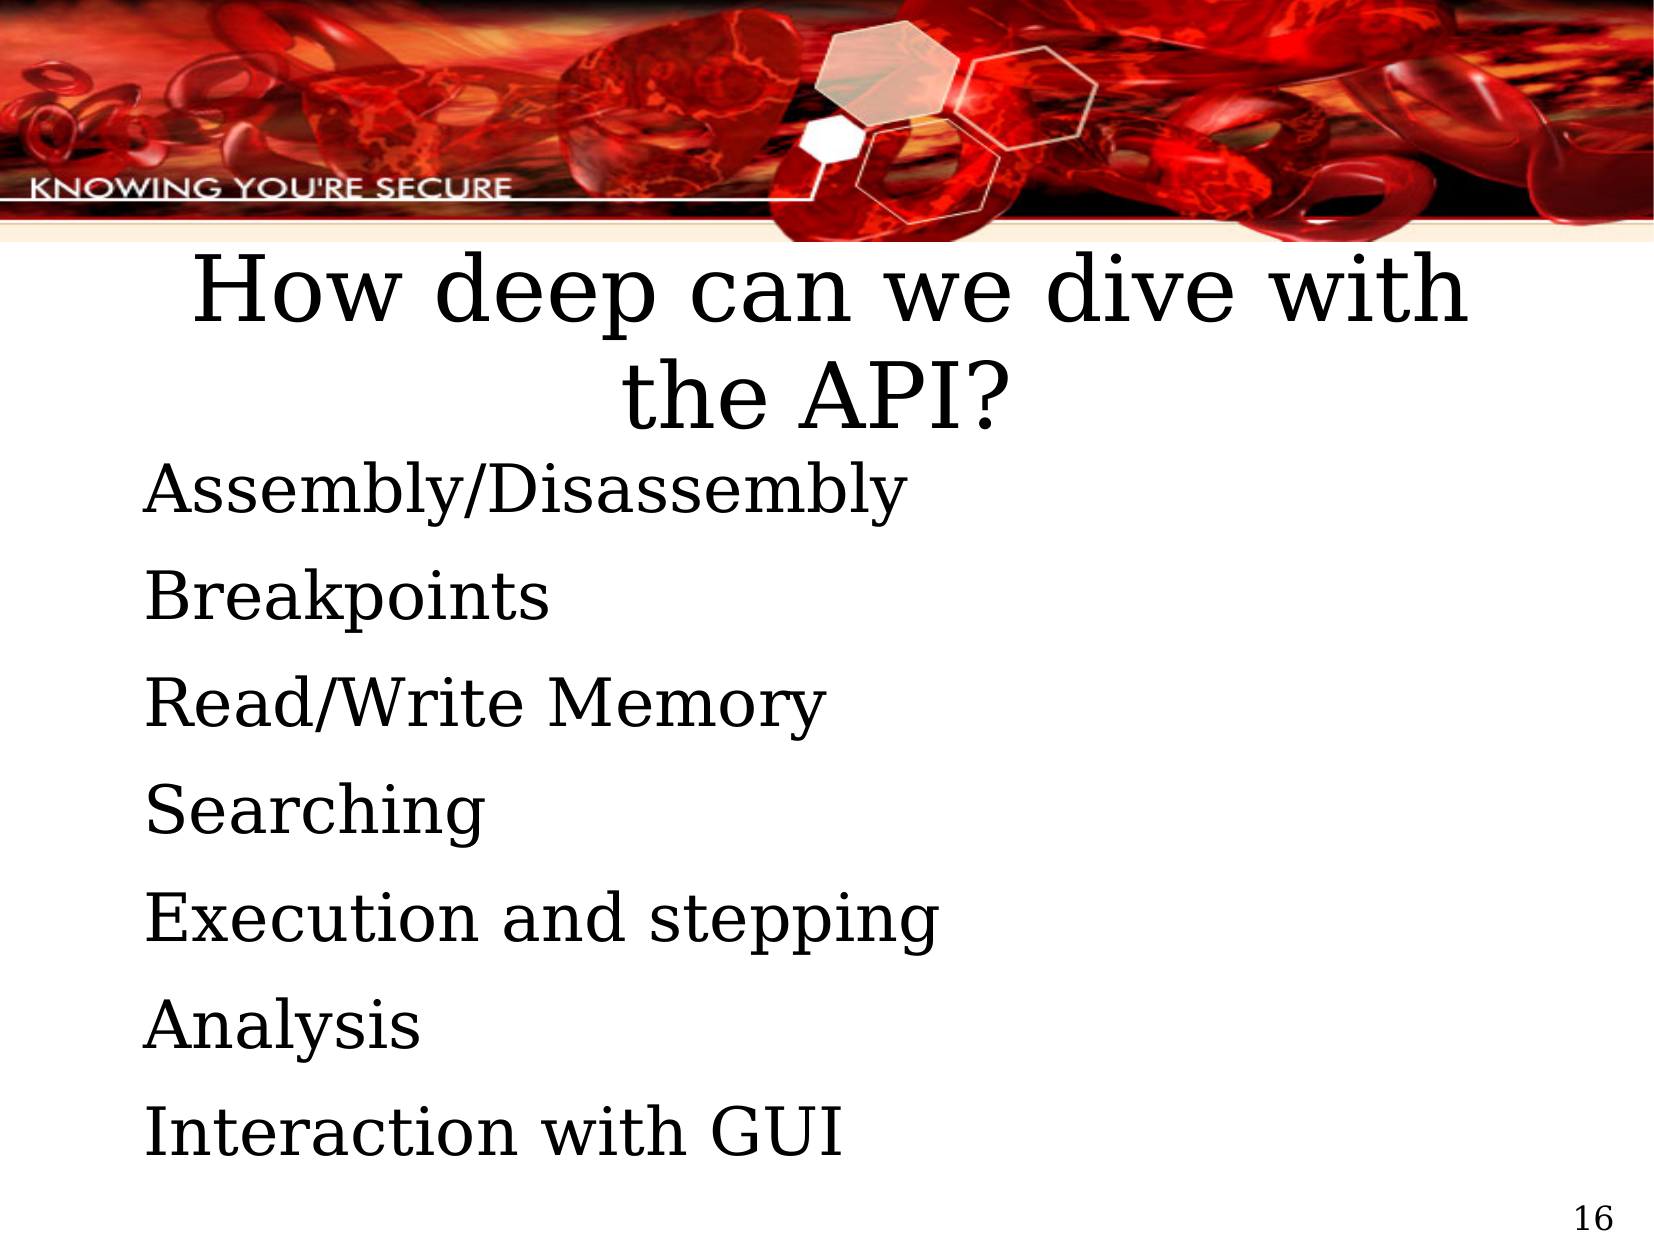

# How deep can we dive with the API?
Assembly/Disassembly
Breakpoints
Read/Write Memory
Searching
Execution and stepping
Analysis
Interaction with GUI